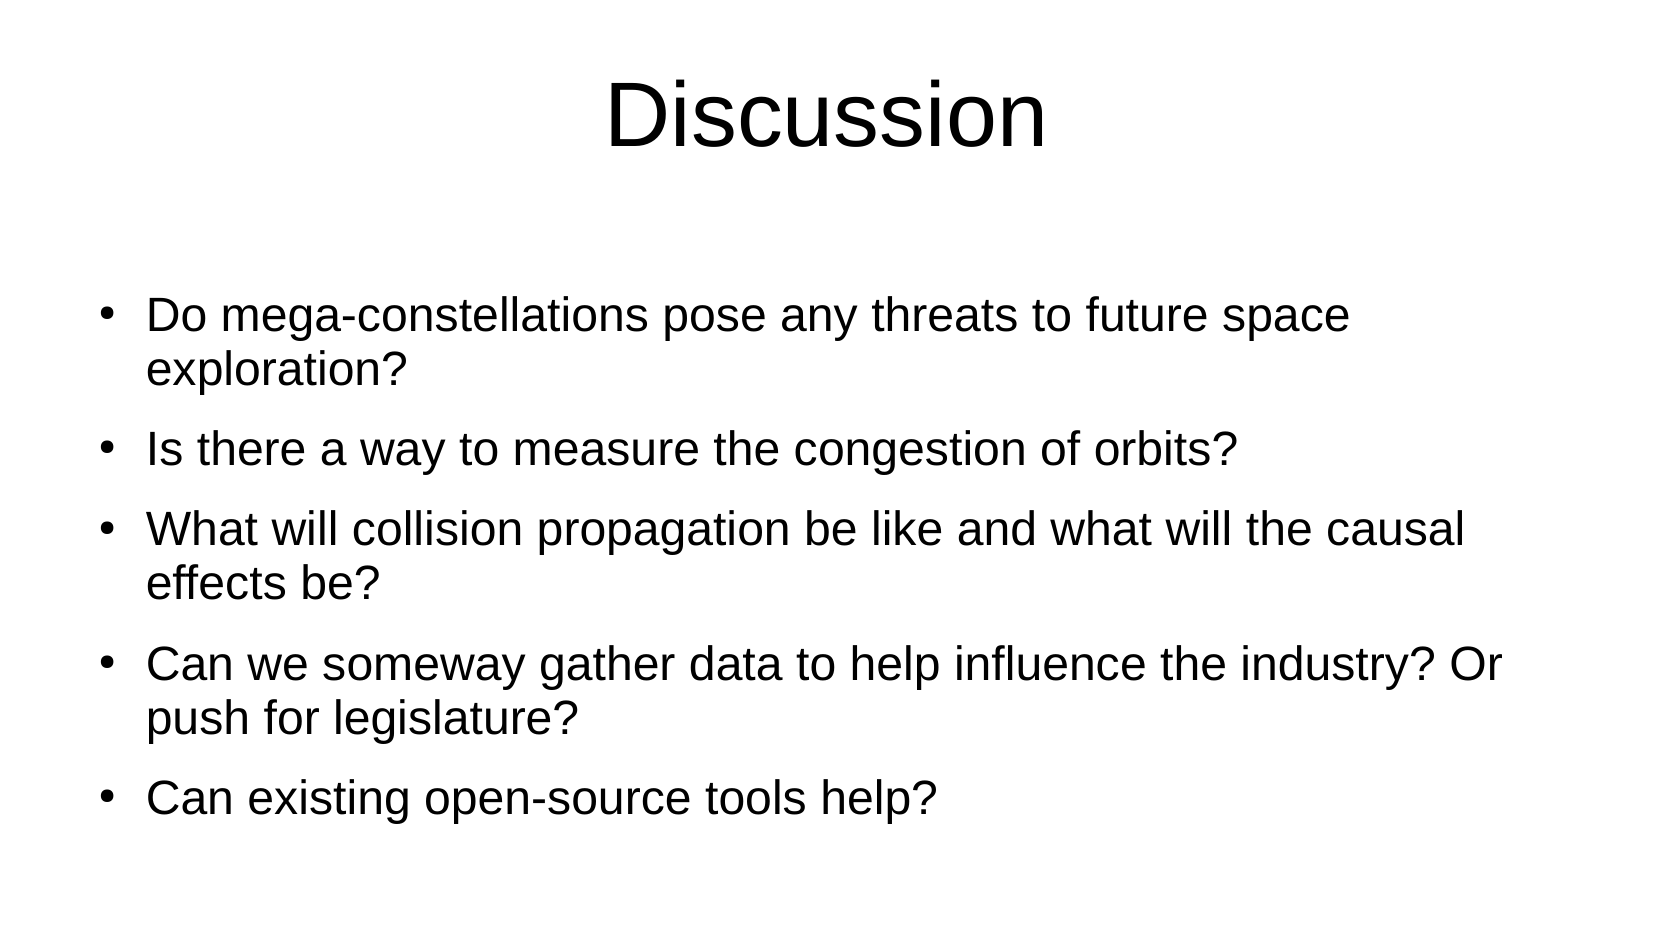

# Discussion
Do mega-constellations pose any threats to future space exploration?
Is there a way to measure the congestion of orbits?
What will collision propagation be like and what will the causal effects be?
Can we someway gather data to help influence the industry? Or push for legislature?
Can existing open-source tools help?